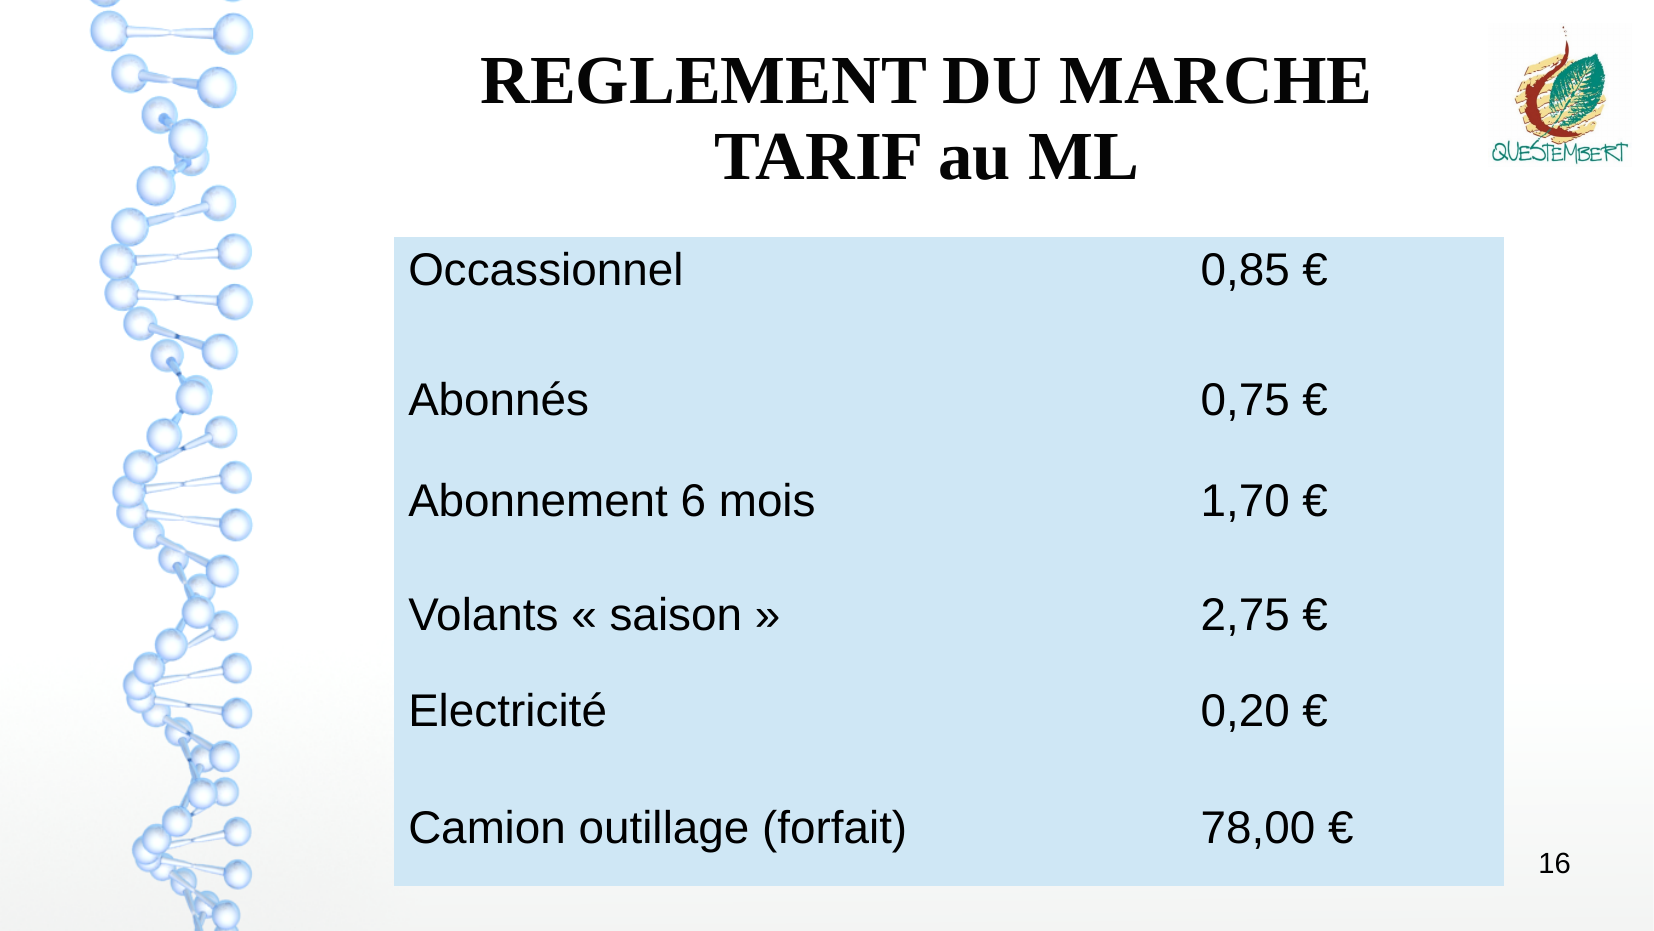

# REGLEMENT DU MARCHE TARIF au ML
| Occassionnel | 0,85 € |
| --- | --- |
| Abonnés | 0,75 € |
| Abonnement 6 mois | 1,70 € |
| Volants « saison » | 2,75 € |
| Electricité | 0,20 € |
| Camion outillage (forfait) | 78,00 € |
16